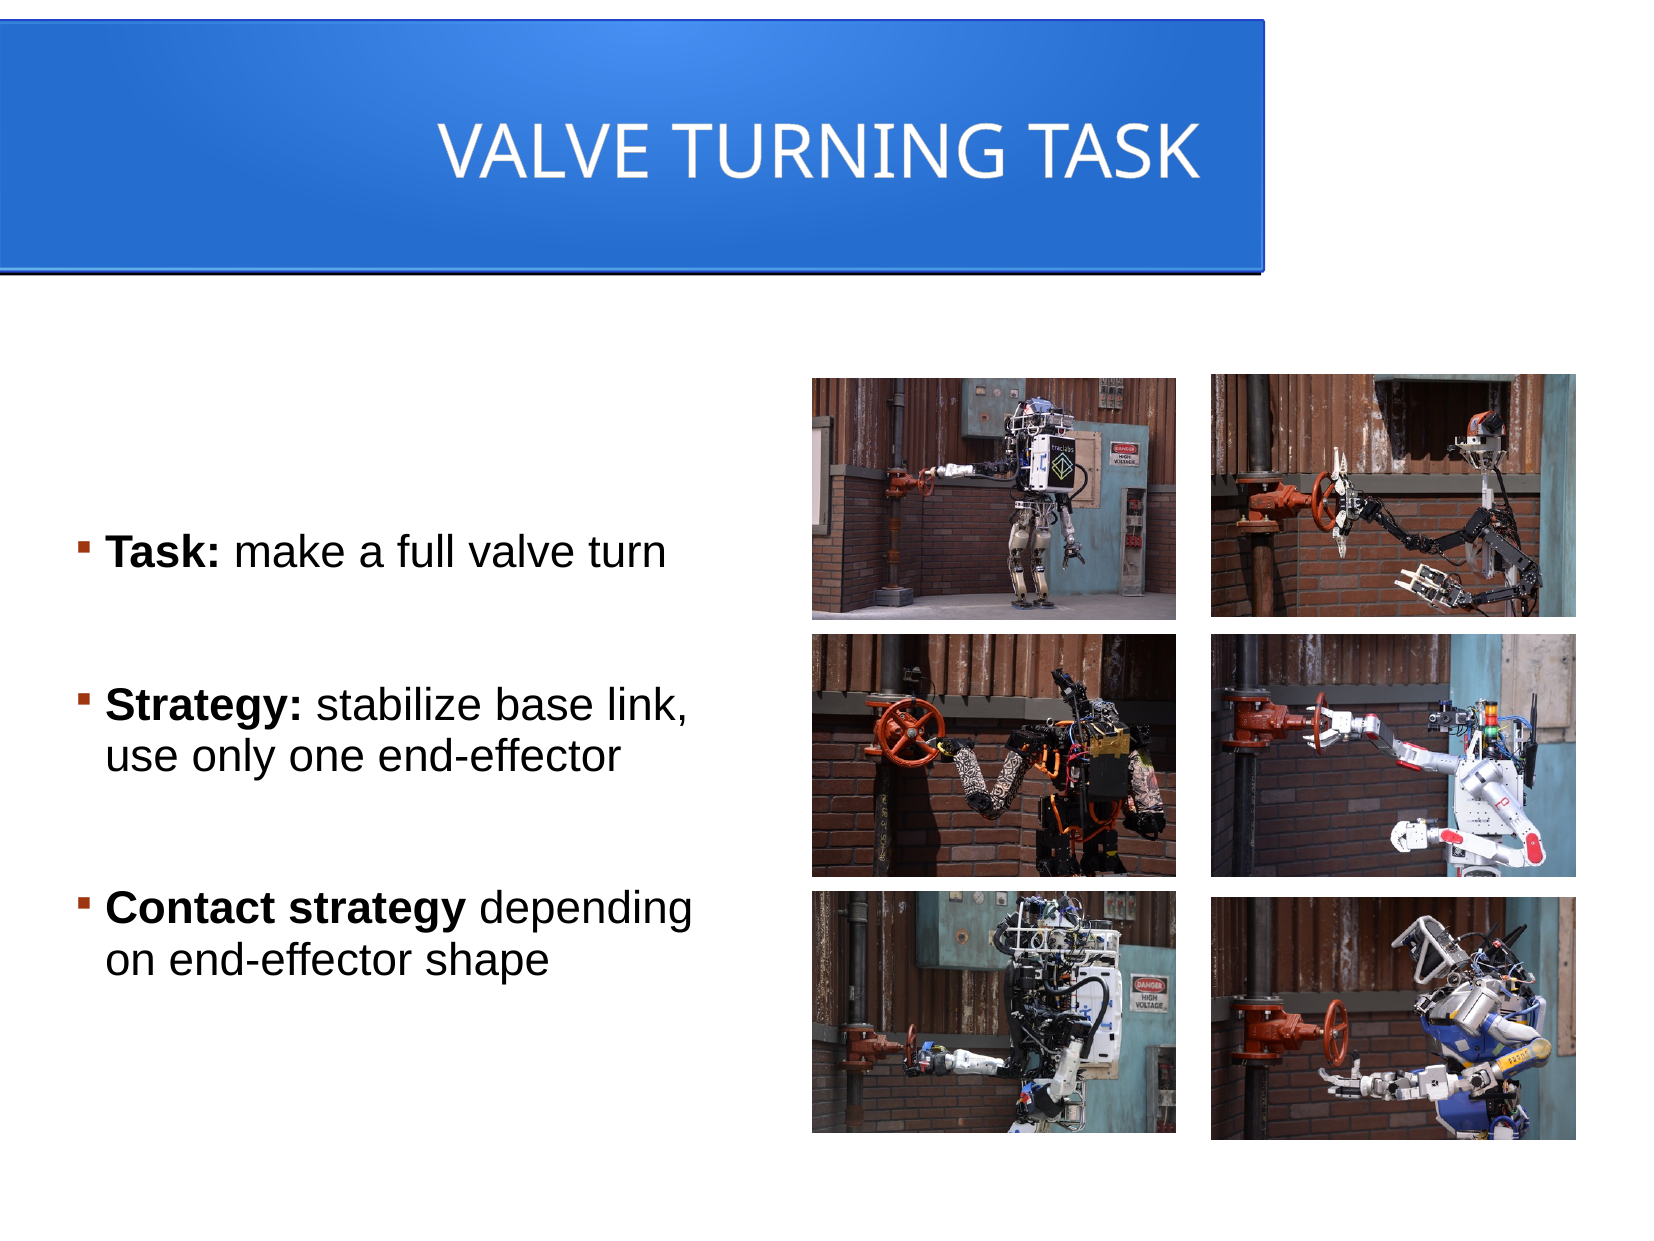

Valve Turning Task
# Task: make a full valve turn
Strategy: stabilize base link, use only one end-effector
Contact strategy depending on end-effector shape